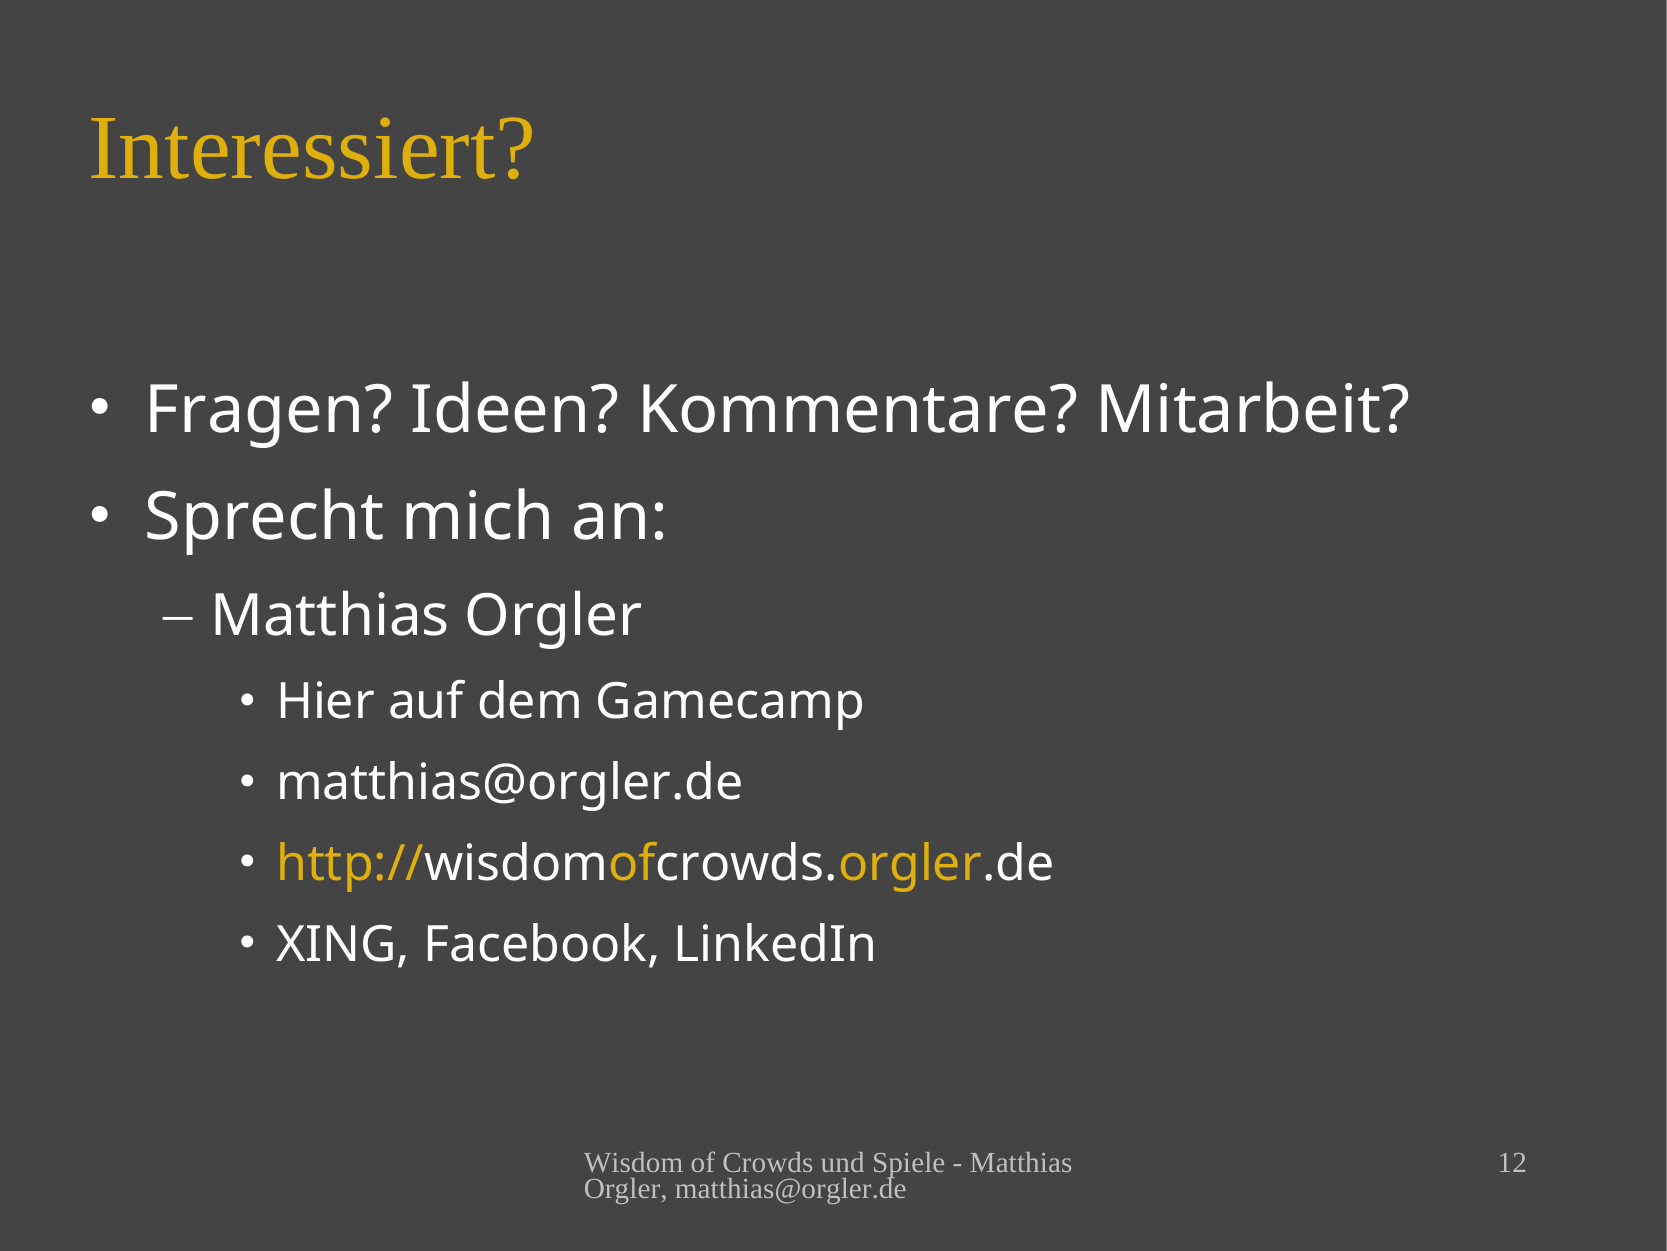

# Interessiert?
Fragen? Ideen? Kommentare? Mitarbeit?
Sprecht mich an:
Matthias Orgler
Hier auf dem Gamecamp
matthias@orgler.de
http://wisdomofcrowds.orgler.de
XING, Facebook, LinkedIn
Wisdom of Crowds und Spiele - Matthias Orgler, matthias@orgler.de
12